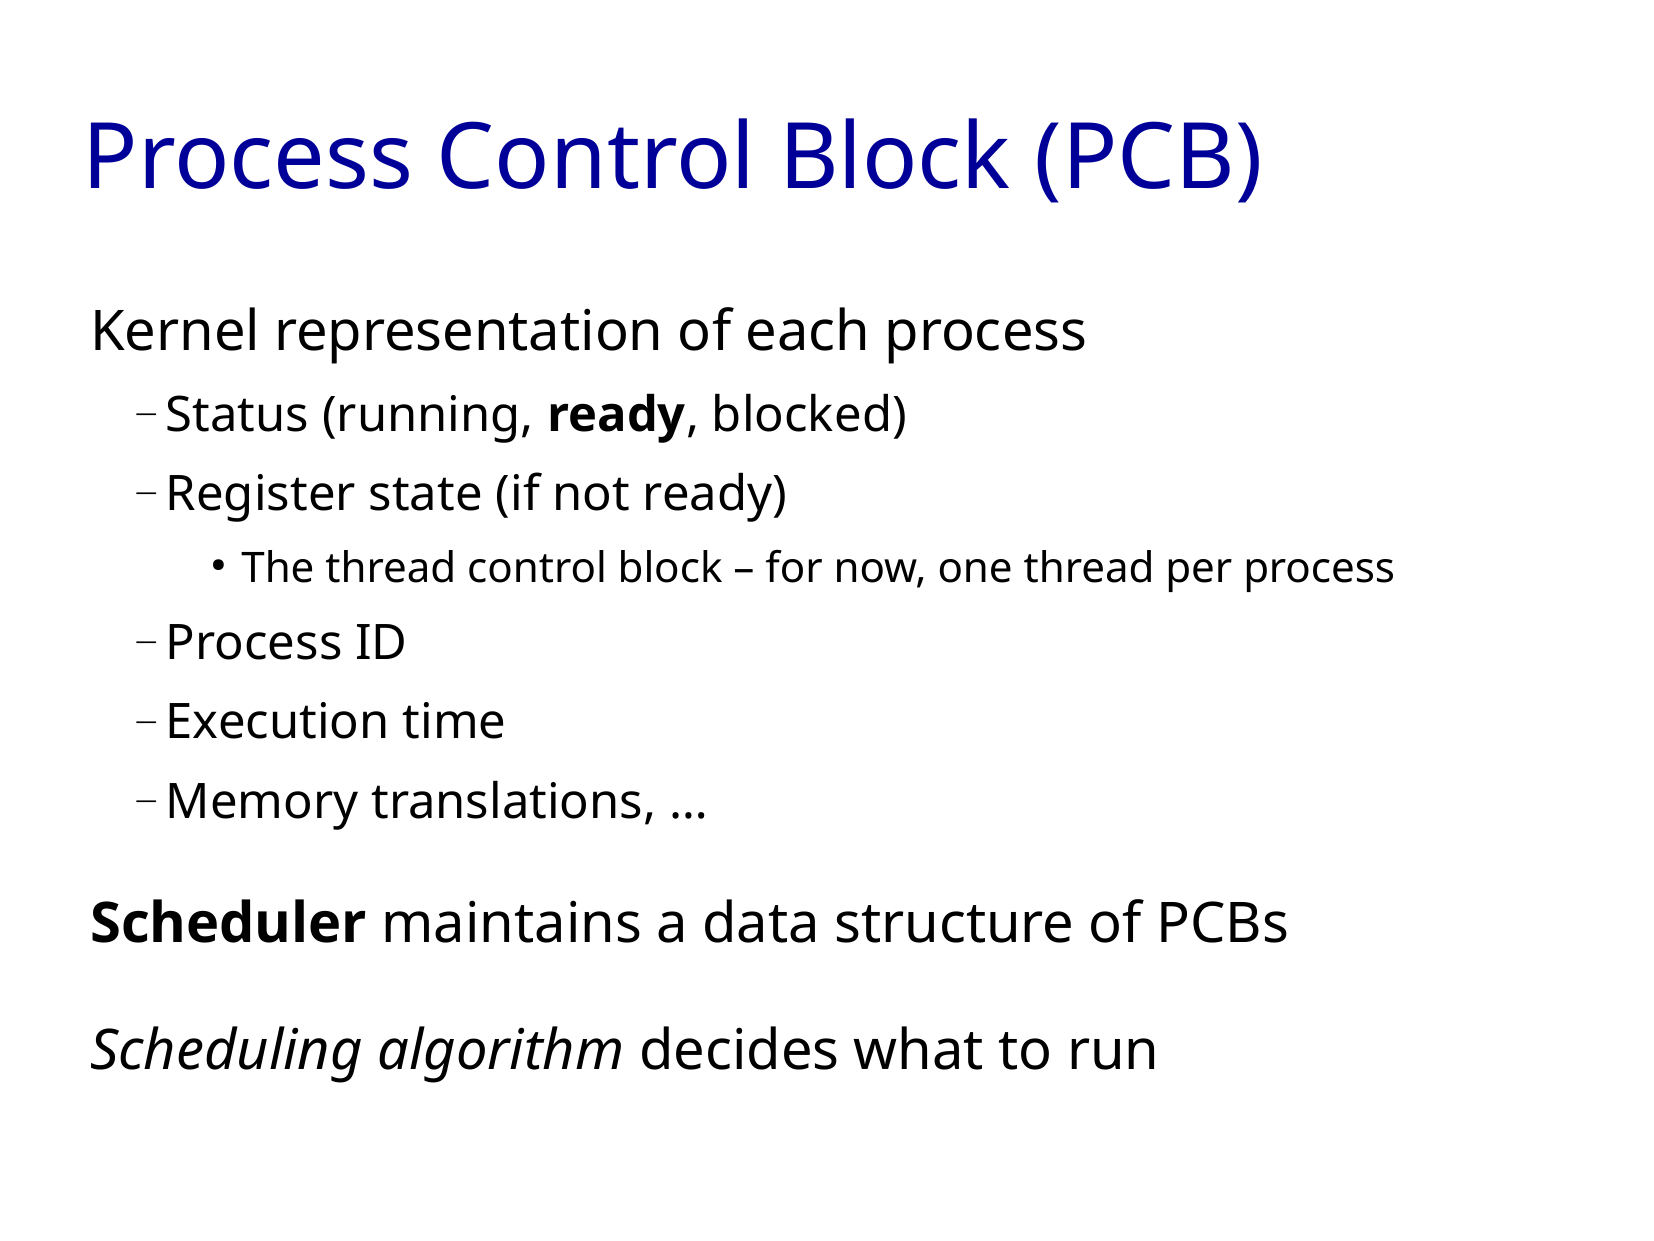

# Process Control Block (PCB)
Kernel representation of each process
Status (running, ready, blocked)
Register state (if not ready)
The thread control block – for now, one thread per process
Process ID
Execution time
Memory translations, …
Scheduler maintains a data structure of PCBs
Scheduling algorithm decides what to run